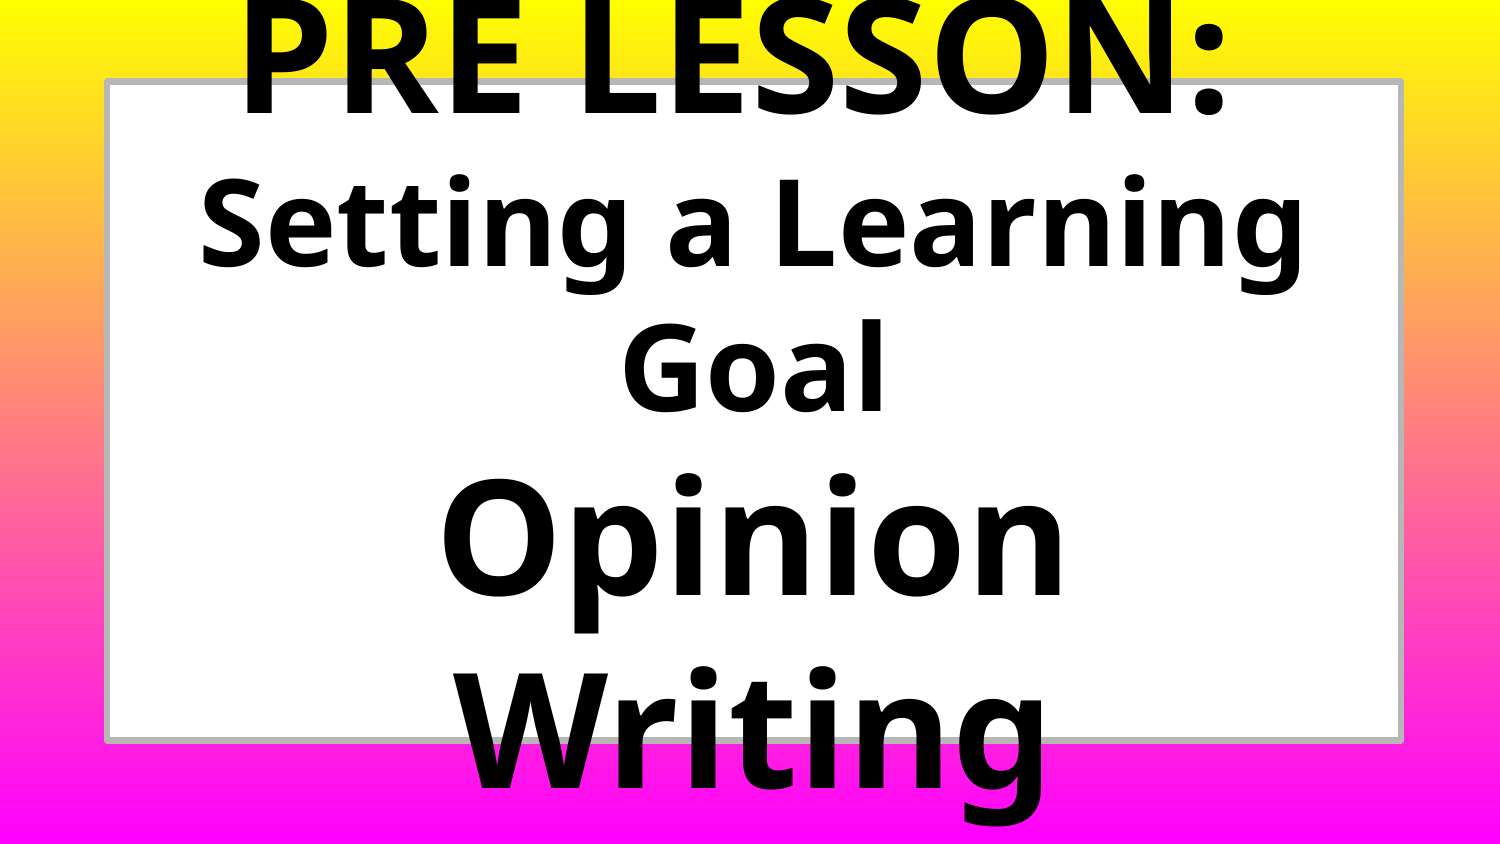

PRE LESSON:
Setting a Learning Goal
Opinion Writing